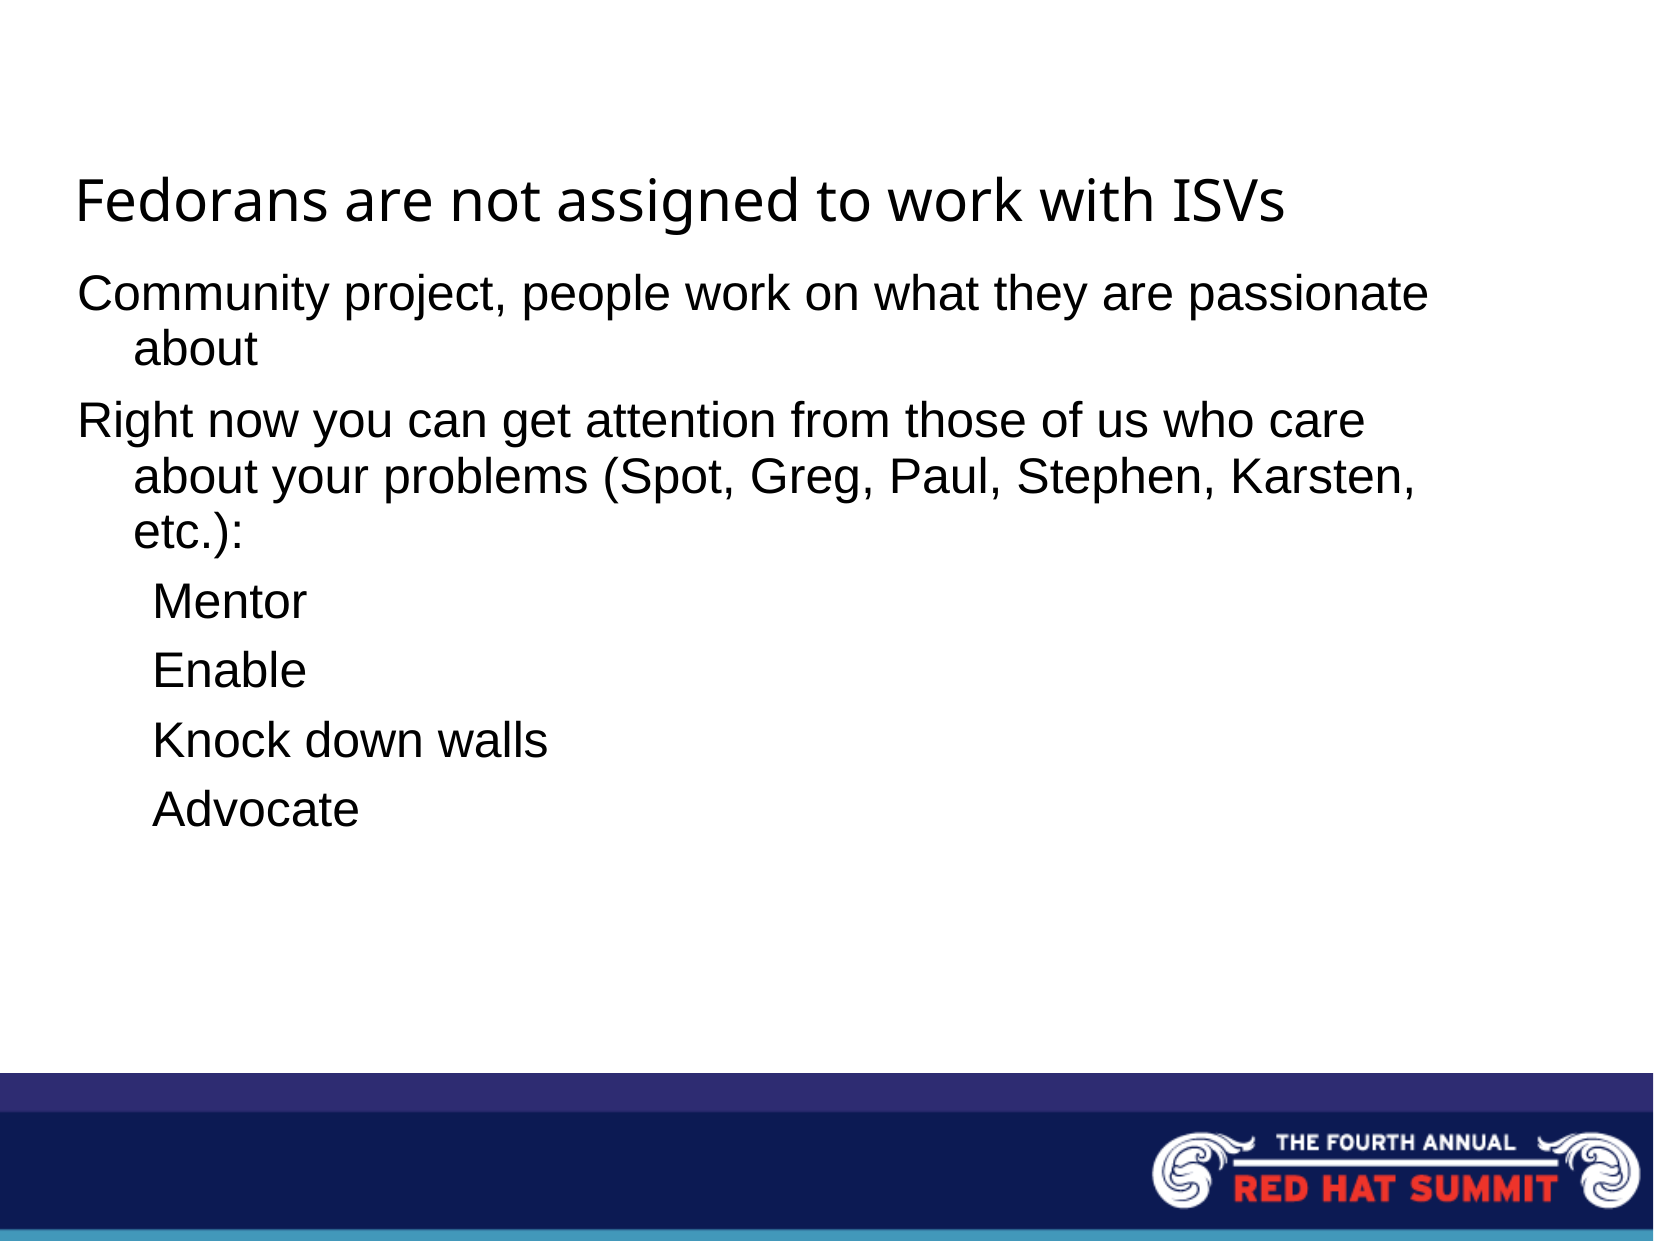

# Fedorans are not assigned to work with ISVs
Community project, people work on what they are passionate about
Right now you can get attention from those of us who care about your problems (Spot, Greg, Paul, Stephen, Karsten, etc.):
Mentor
Enable
Knock down walls
Advocate